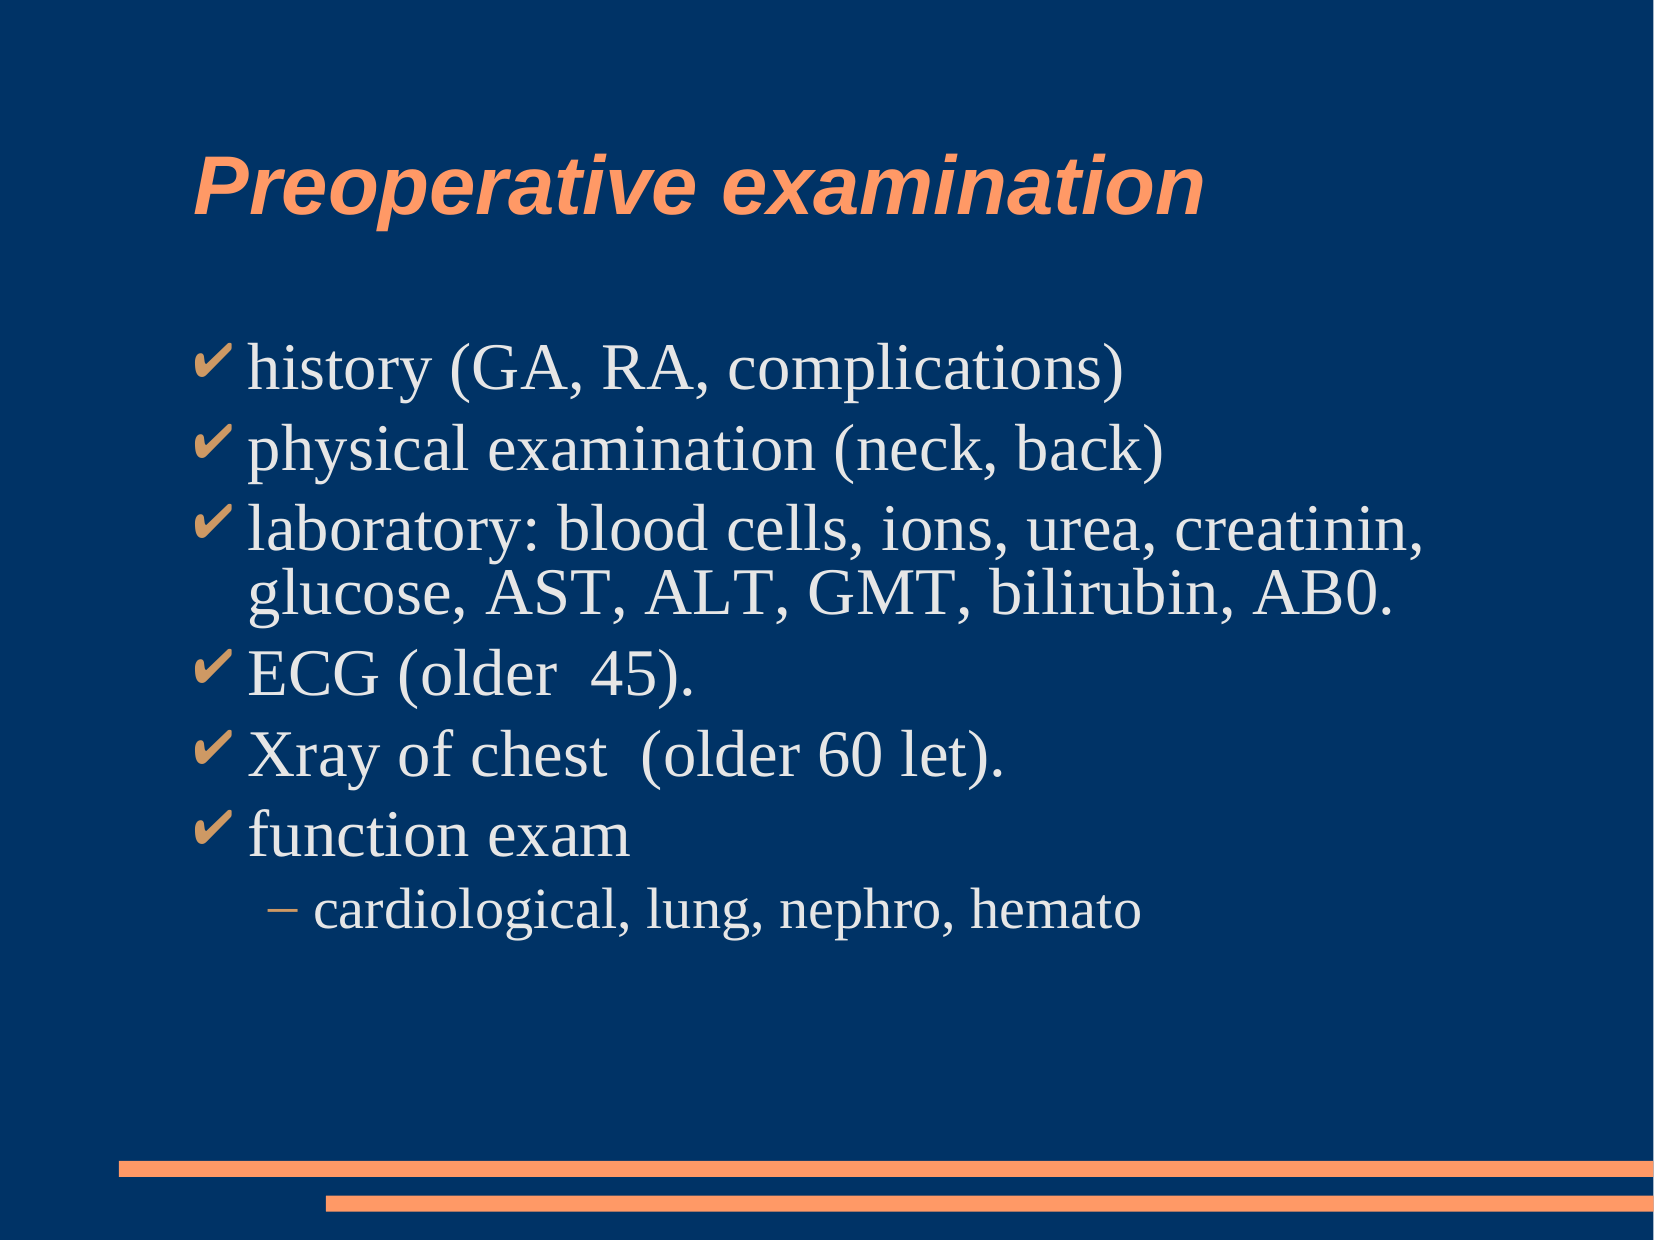

# Preoperative examination
history (GA, RA, complications)
physical examination (neck, back)
laboratory: blood cells, ions, urea, creatinin, glucose, AST, ALT, GMT, bilirubin, AB0.
ECG (older 45).
Xray of chest (older 60 let).
function exam
cardiological, lung, nephro, hemato